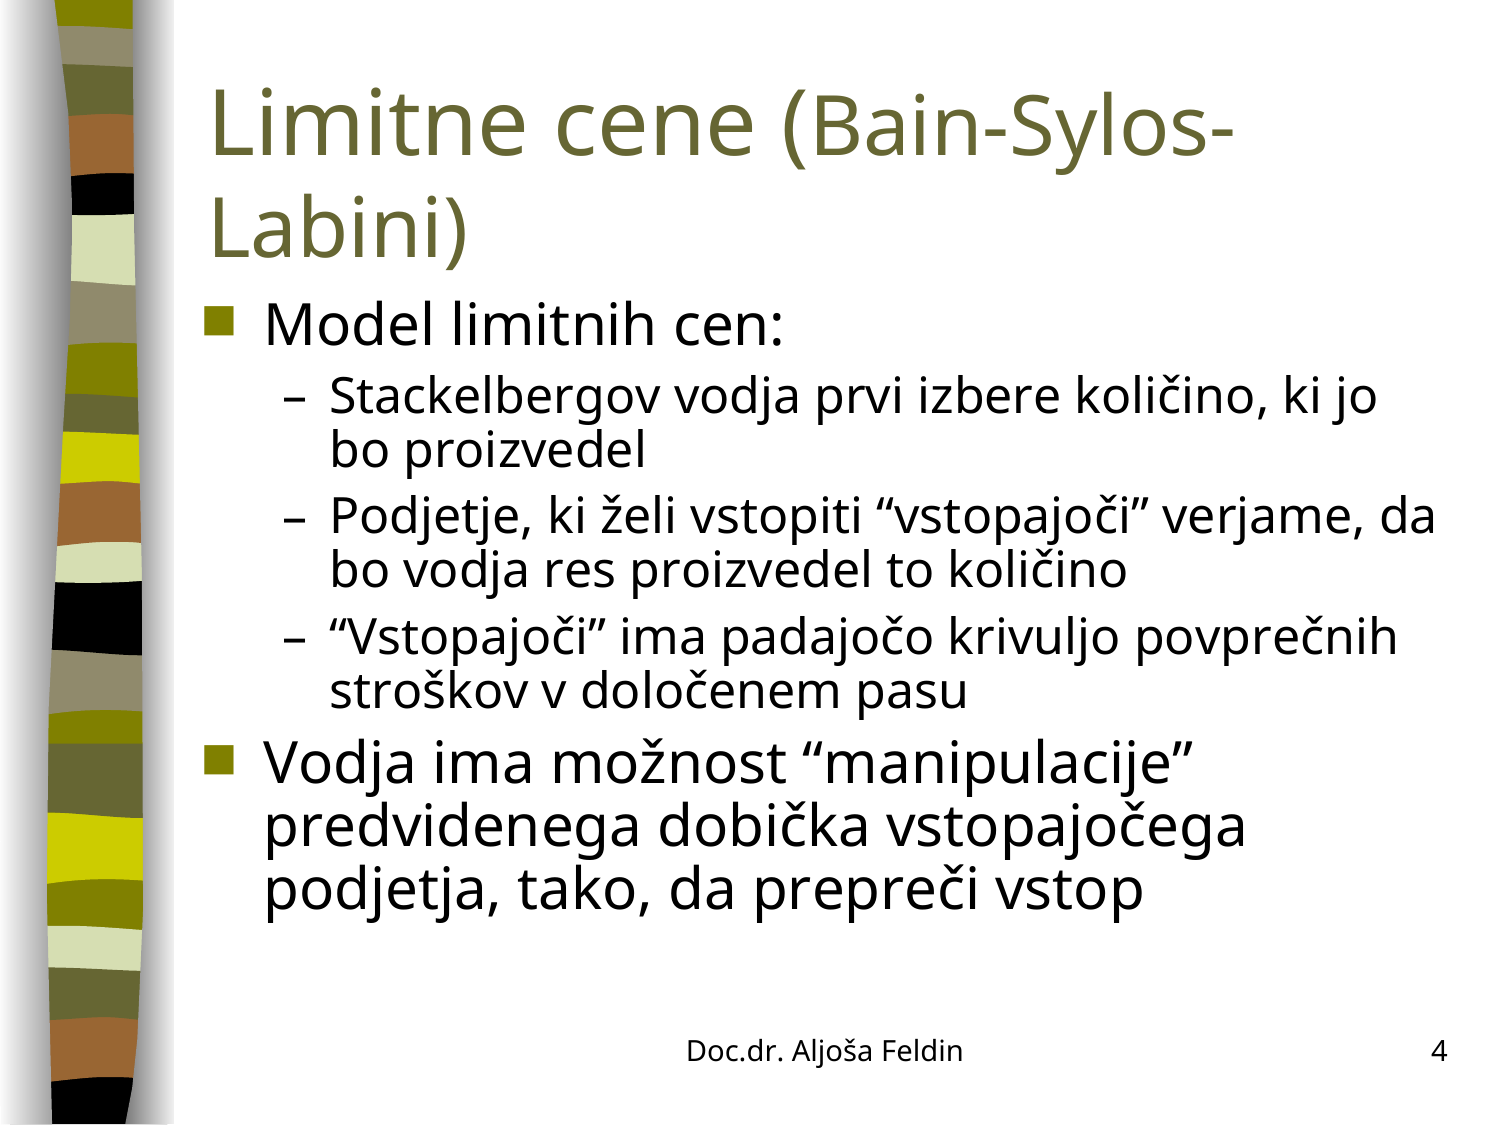

# Limitne cene (Bain-Sylos-Labini)
Model limitnih cen:
Stackelbergov vodja prvi izbere količino, ki jo bo proizvedel
Podjetje, ki želi vstopiti “vstopajoči” verjame, da bo vodja res proizvedel to količino
“Vstopajoči” ima padajočo krivuljo povprečnih stroškov v določenem pasu
Vodja ima možnost “manipulacije” predvidenega dobička vstopajočega podjetja, tako, da prepreči vstop
Doc.dr. Aljoša Feldin